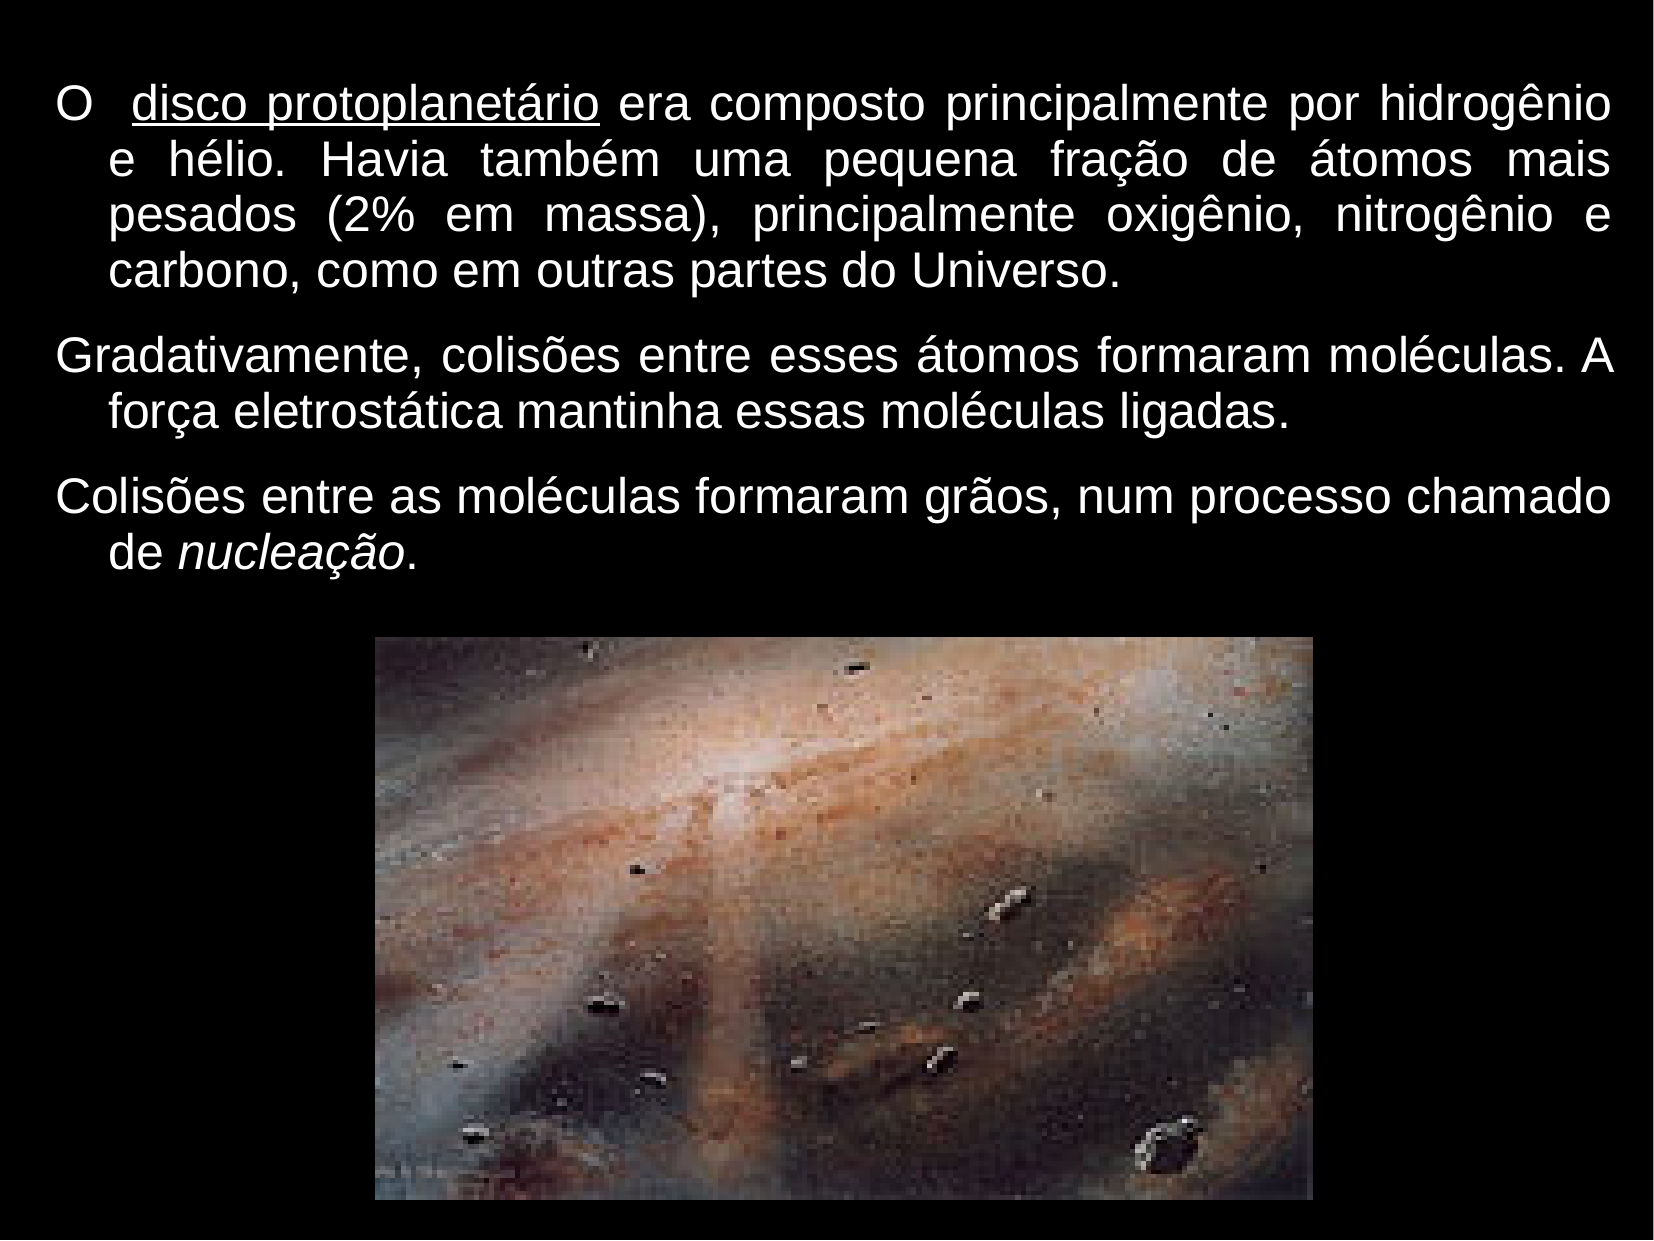

#
O disco protoplanetário era composto principalmente por hidrogênio e hélio. Havia também uma pequena fração de átomos mais pesados (2% em massa), principalmente oxigênio, nitrogênio e carbono, como em outras partes do Universo.
Gradativamente, colisões entre esses átomos formaram moléculas. A força eletrostática mantinha essas moléculas ligadas.
Colisões entre as moléculas formaram grãos, num processo chamado de nucleação.